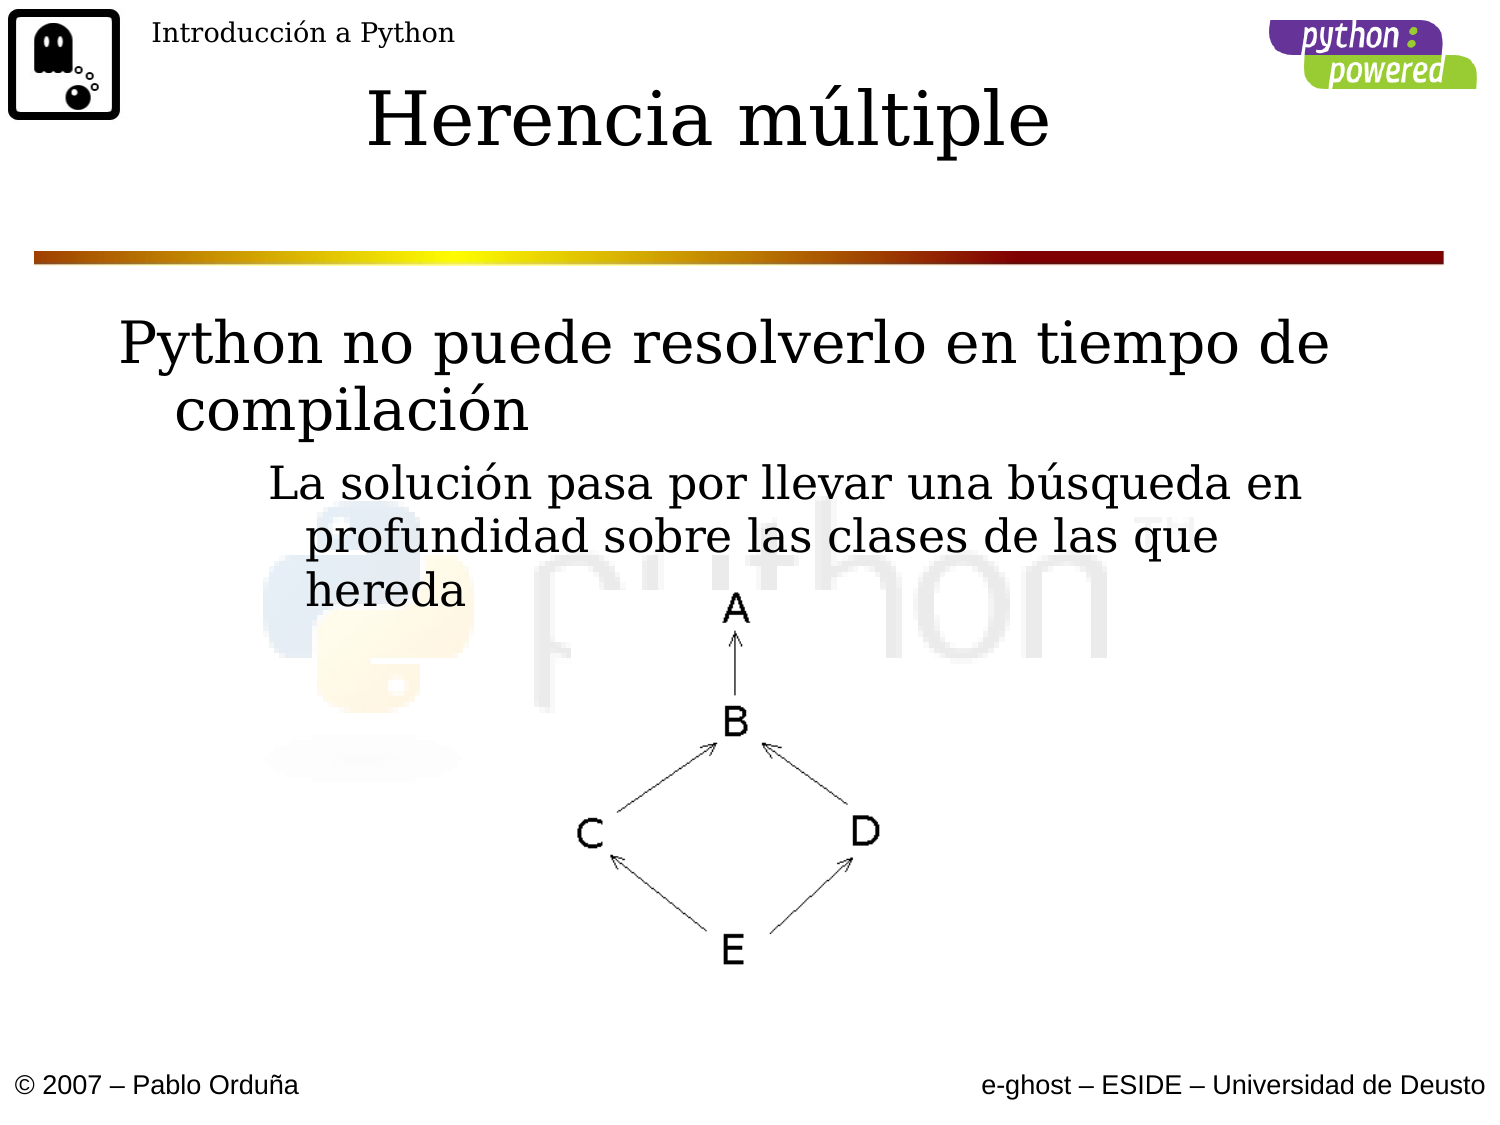

# Herencia múltiple
Python no puede resolverlo en tiempo de compilación
La solución pasa por llevar una búsqueda en profundidad sobre las clases de las que hereda